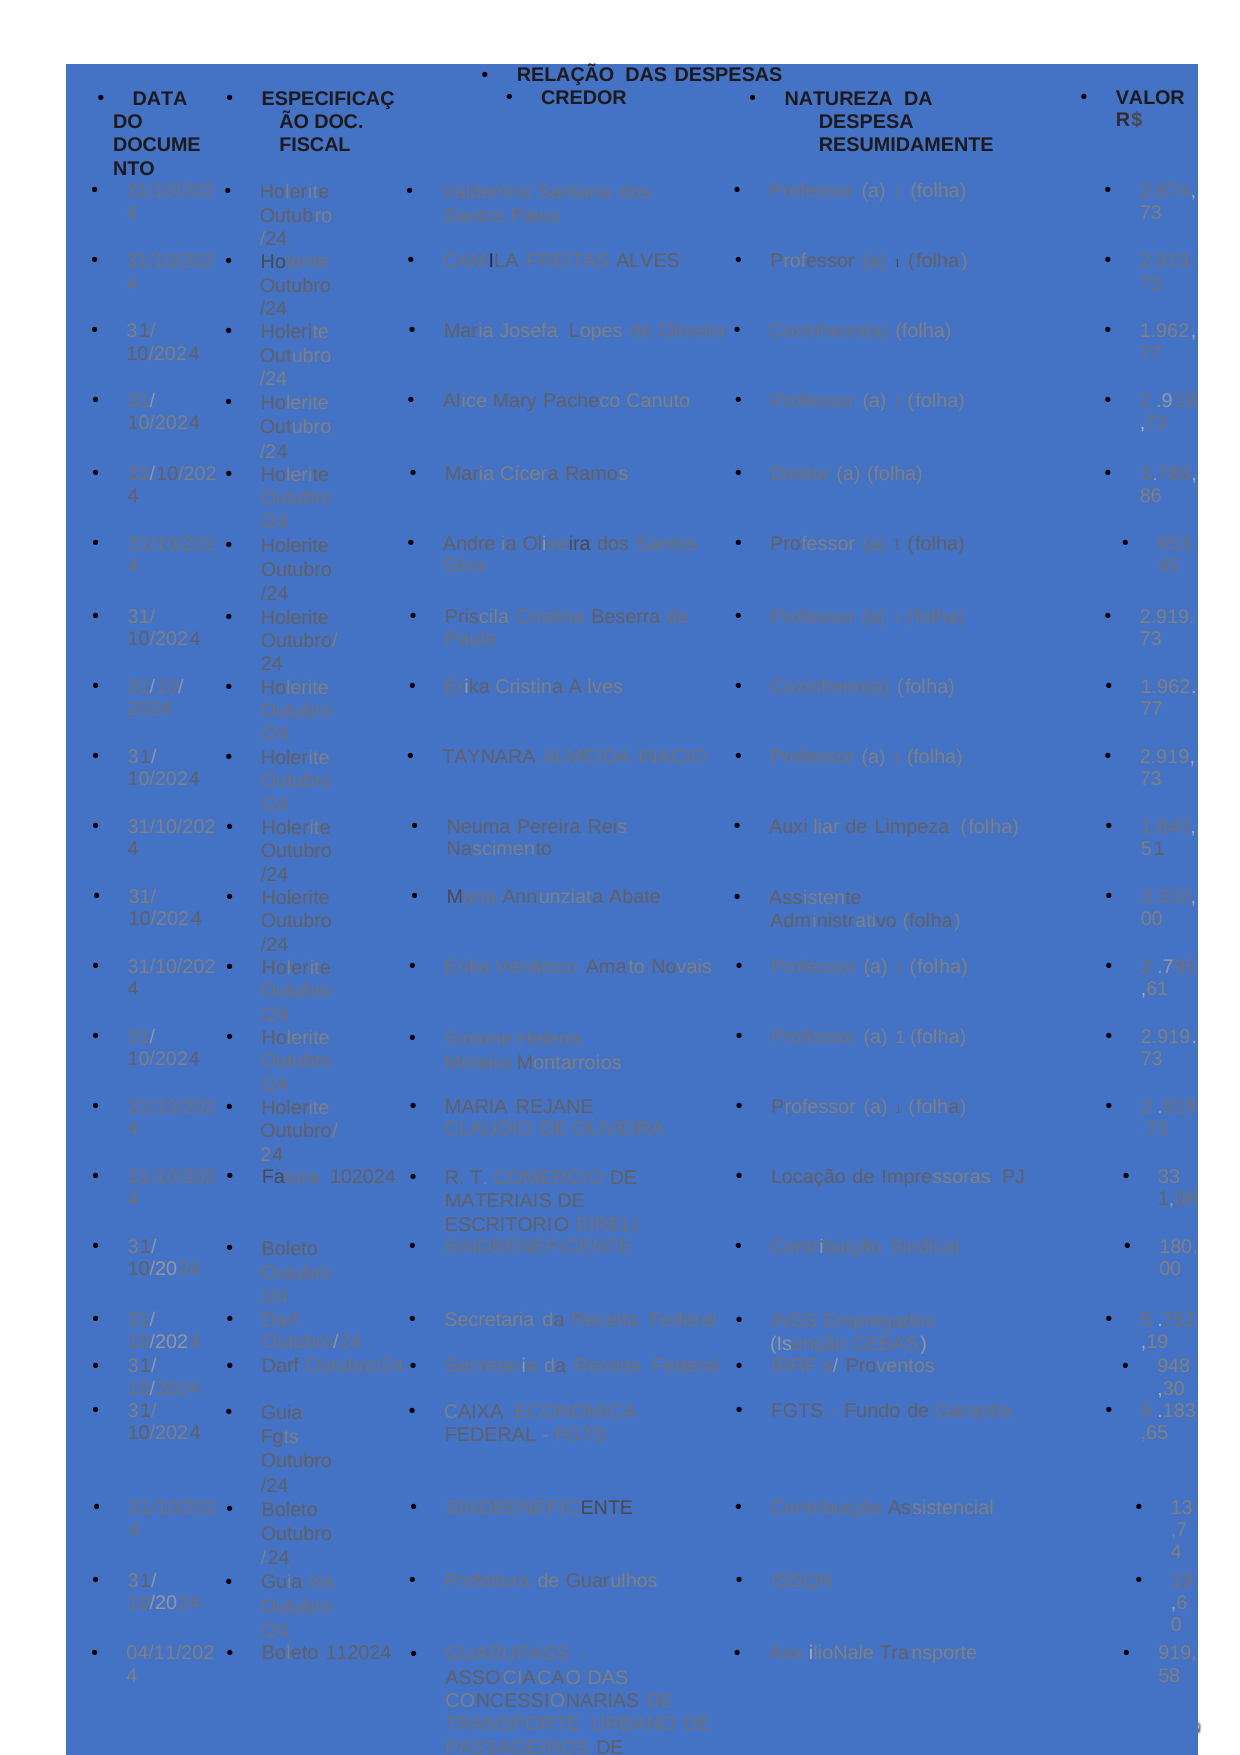

| RELAÇÃO DAS DESPESAS | | | | |
| --- | --- | --- | --- | --- |
| DATA DO DOCUMENTO | ESPECIFICAÇÃO DOC. FISCAL | CREDOR | NATUREZA DA DESPESA RESUMIDAMENTE | VALOR R$ |
| 31/10/2024 | Holerite Outubro/24 | Valdemira Santana dos Santos Paiva | Professor (a) 1 (folha) | 2.874,73 |
| 31/10/2024 | Holerite Outubro/24 | CAMILA FREITAS ALVES | Professor (a) 1 (folha) | 2.919.73 |
| 31/ 10/2024 | Holerite Outubro/24 | Maria Josefa Lopes de Oliveira | Cozinheiro(a) (folha) | 1.962,77 |
| 31/ 10/2024 | Holerite Outubro/24 | Alice Mary Pacheco Canuto | Professor (a) 1 (folha) | 2 .919,73 |
| 31/10/2024 | Holerite Outubro/24 | Maria Cícera Ramos | Diretor (a) (folha) | 3.786,86 |
| 31/10/2024 | Holerite Outubro/24 | Andre ia Oliveira dos Santos Silva | Professor (a) 1 (folha) | 653.45 |
| 31/ 10/2024 | Holerite Outubro/24 | Priscila Cristina Beserra de Paula | Professor (a) 1 (folha) | 2.919.73 |
| 31/10/ 2024 | Holerite Outubro/24 | Erika Cristina A lves | Cozinheiro(a) (folha) | 1.962.77 |
| 31/ 10/2024 | Holerite Outubro/24 | TAYNARA ALMEIDA INACIO | Professor (a) 1 (folha) | 2.919,73 |
| 31/10/2024 | Holerite Outubro/24 | Neuma Pereira Reis Nascimento | Auxi liar de Limpeza (folha) | 1.843,51 |
| 31/ 10/2024 | Holerite Outubro/24 | Maria Annunziata Abate | Assistente Administrativo (folha) | 3.310,00 |
| 31/10/2024 | Holerite Outubro/24 | Erika Venâncio Amato Novais | Professor (a) 1 (folha) | 2 .795,61 |
| 31/ 10/2024 | Holerite Outubro/24 | Simone Helena Moreira Montarroios | Professor (a) 1 (folha) | 2.919.73 |
| 31/10/2024 | Holerite Outubro/24 | MARIA REJANE CLAUDIO DE OLIVEIRA | Professor (a) 1 (folha) | 2 .919.73 |
| 31/10/2024 | Fatura 102024 | R. T. COMERCIO DE MATERIAIS DE ESCRITORIO EIRELI | Locação de Impressoras PJ | 33 1,08 |
| 31/ 10/2024 | Boleto Outubro/24 | SINDBENEFICENTE | Contribuição Sindical | 180.00 |
| 31/ 10/2024 | Darf Outubro/24 | Secretaria da Receita Federal | INSS Empregados (Isenção CEBAS) | 5 .752,19 |
| 31/ 10/2024 | Darf Outubro/24 | Secretaria da Receita Federal | IRRF s/ Proventos | 948 ,30 |
| 31/ 10/2024 | Guia Fgts Outubro/24 | CAIXA ECONOMICA FEDERAL - FGTS | FGTS - Fundo de Garantia | 5 .183,65 |
| 31/10/2024 | Boleto Outubro/24 | SINDBENEFICENTE | Contribuição Assistencial | 13,74 |
| 31/ 10/2024 | Guia lss Outubro/24 | Prefeitura de Guarulhos | ISSQN | 19,60 |
| 04/11/2024 | Boleto 112024 | GUARUPASS - ASSOCIACAO DAS CONCESSIONARIAS DE TRANSPORTE URBANO DE PASSAGEIROS DE GUARULHOS E REGIAO | Aux ilioNale Transporte | 919,58 |
| 05/11/2024 | Extrato!Tarifa novembro/24 | BANCO DO BRASIL SA (Agência. 2876) | Financeira | 5,00 |